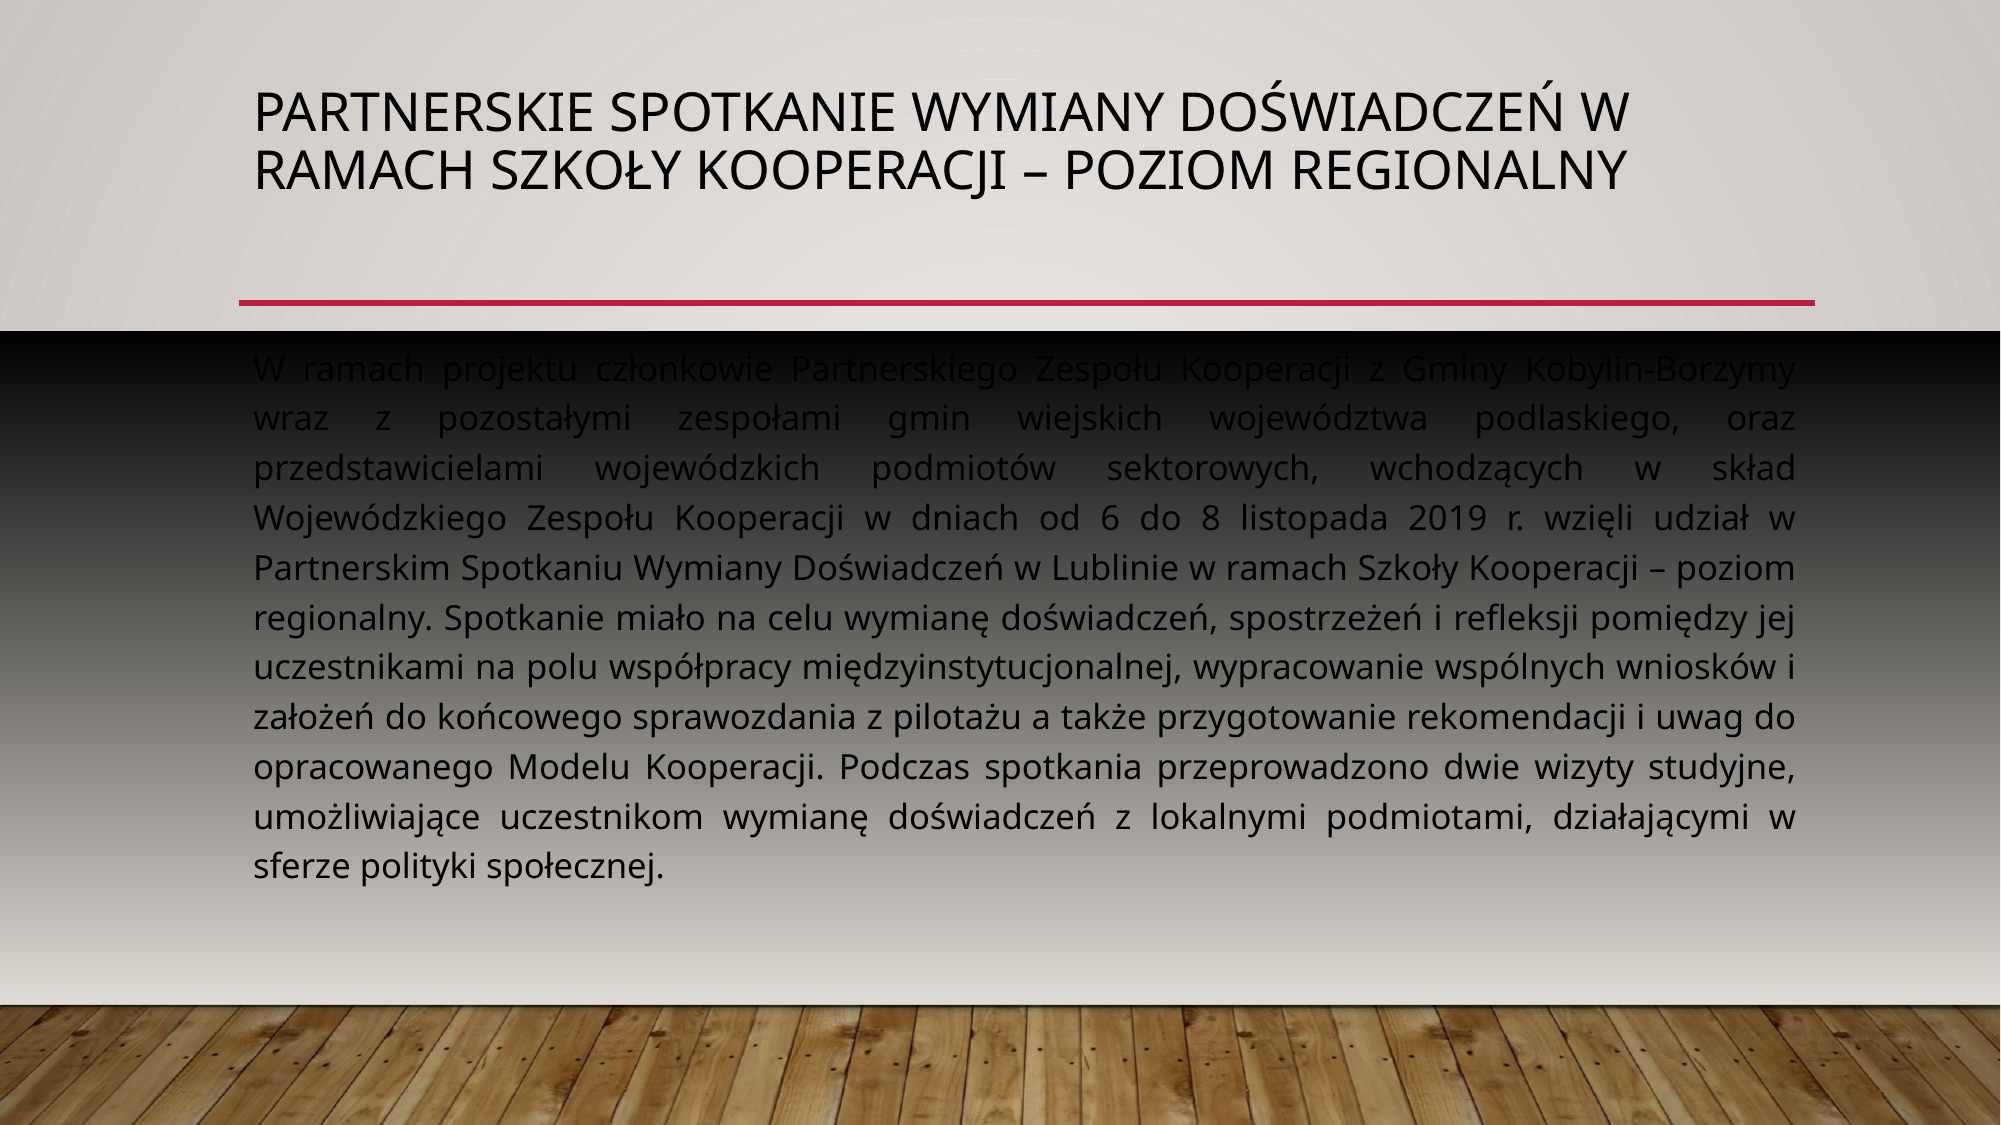

# Partnerskie Spotkanie Wymiany Doświadczeń w ramach Szkoły Kooperacji – poziom regionalny
W ramach projektu członkowie Partnerskiego Zespołu Kooperacji z Gminy Kobylin-Borzymy wraz z pozostałymi zespołami gmin wiejskich województwa podlaskiego, oraz przedstawicielami wojewódzkich podmiotów sektorowych, wchodzących w skład Wojewódzkiego Zespołu Kooperacji w dniach od 6 do 8 listopada 2019 r. wzięli udział w Partnerskim Spotkaniu Wymiany Doświadczeń w Lublinie w ramach Szkoły Kooperacji – poziom regionalny. Spotkanie miało na celu wymianę doświadczeń, spostrzeżeń i refleksji pomiędzy jej uczestnikami na polu współpracy międzyinstytucjonalnej, wypracowanie wspólnych wniosków i założeń do końcowego sprawozdania z pilotażu a także przygotowanie rekomendacji i uwag do opracowanego Modelu Kooperacji. Podczas spotkania przeprowadzono dwie wizyty studyjne, umożliwiające uczestnikom wymianę doświadczeń z lokalnymi podmiotami, działającymi w sferze polityki społecznej.